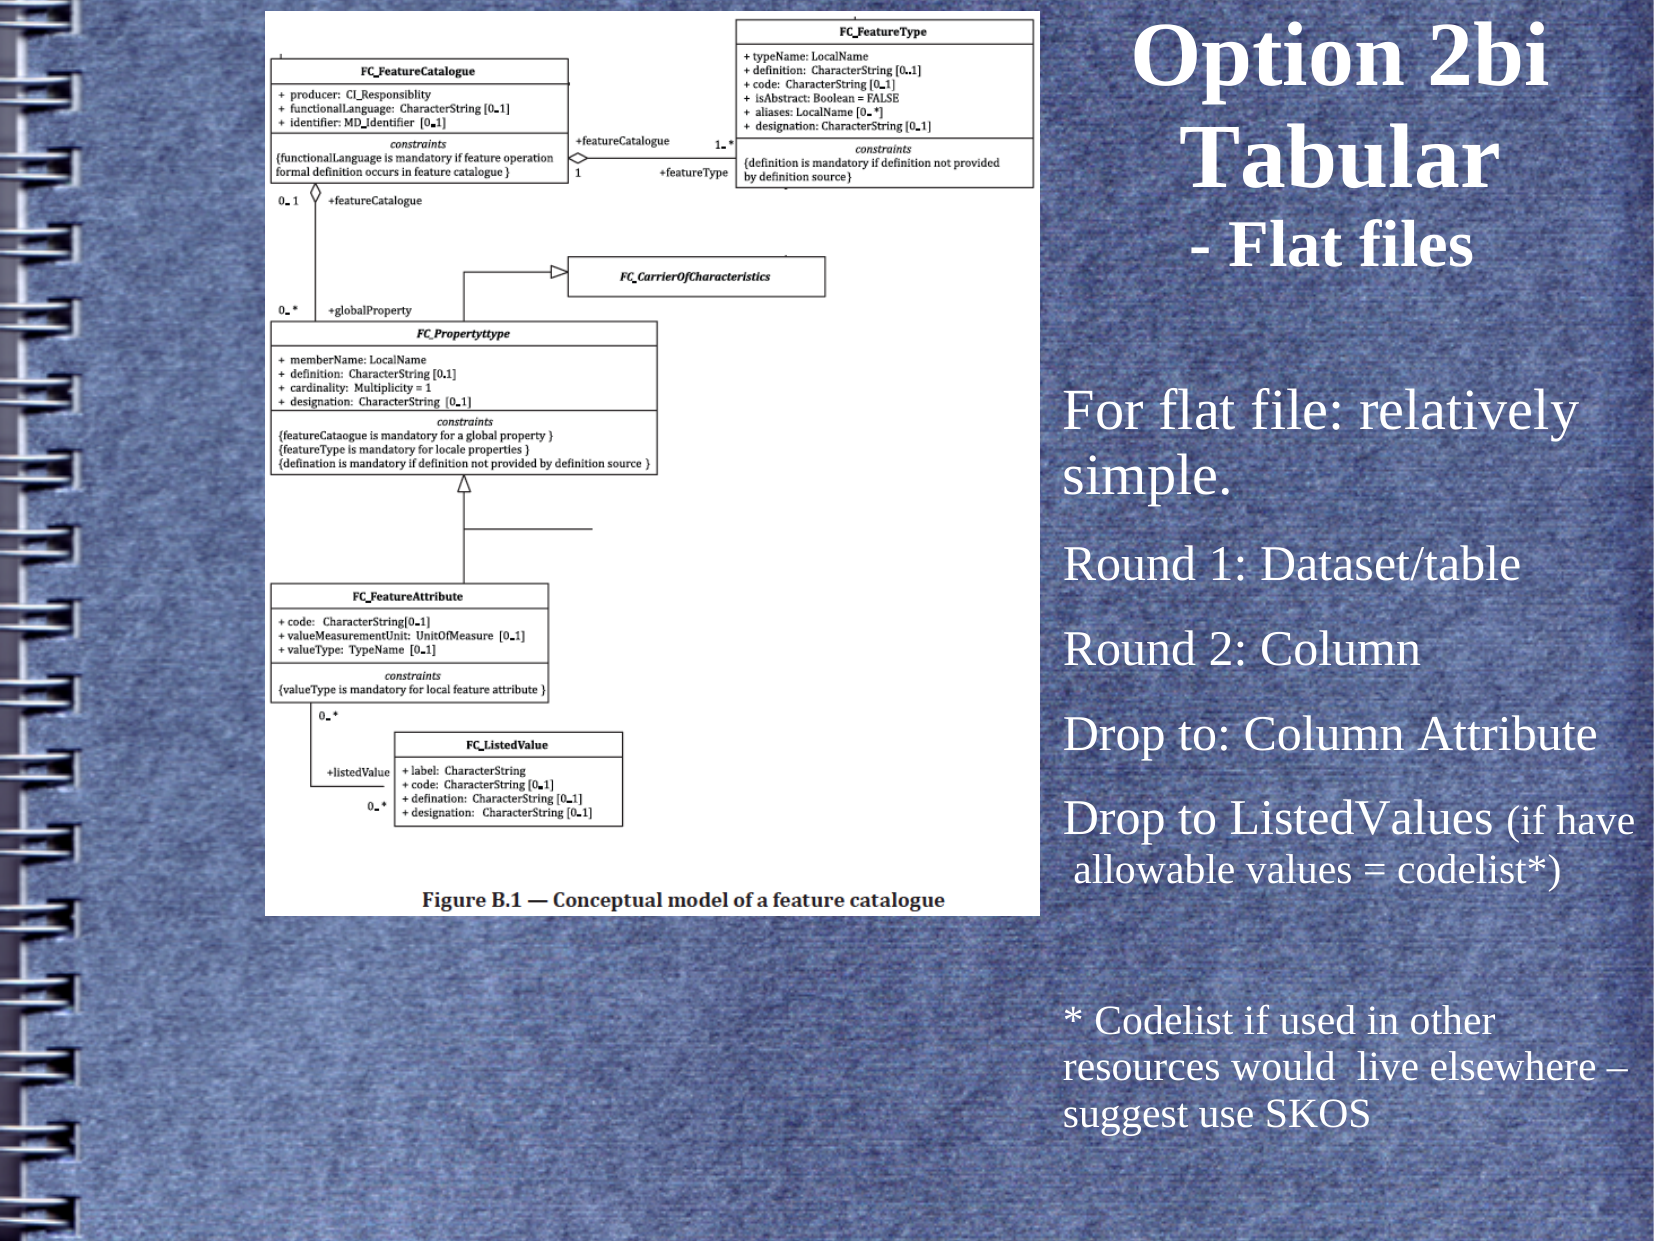

# Option 2bi Tabular - Flat files
For flat file: relatively simple.
Round 1: Dataset/table
Round 2: Column
Drop to: Column Attribute
Drop to ListedValues (if have allowable values = codelist*)
* Codelist if used in other resources would live elsewhere – suggest use SKOS